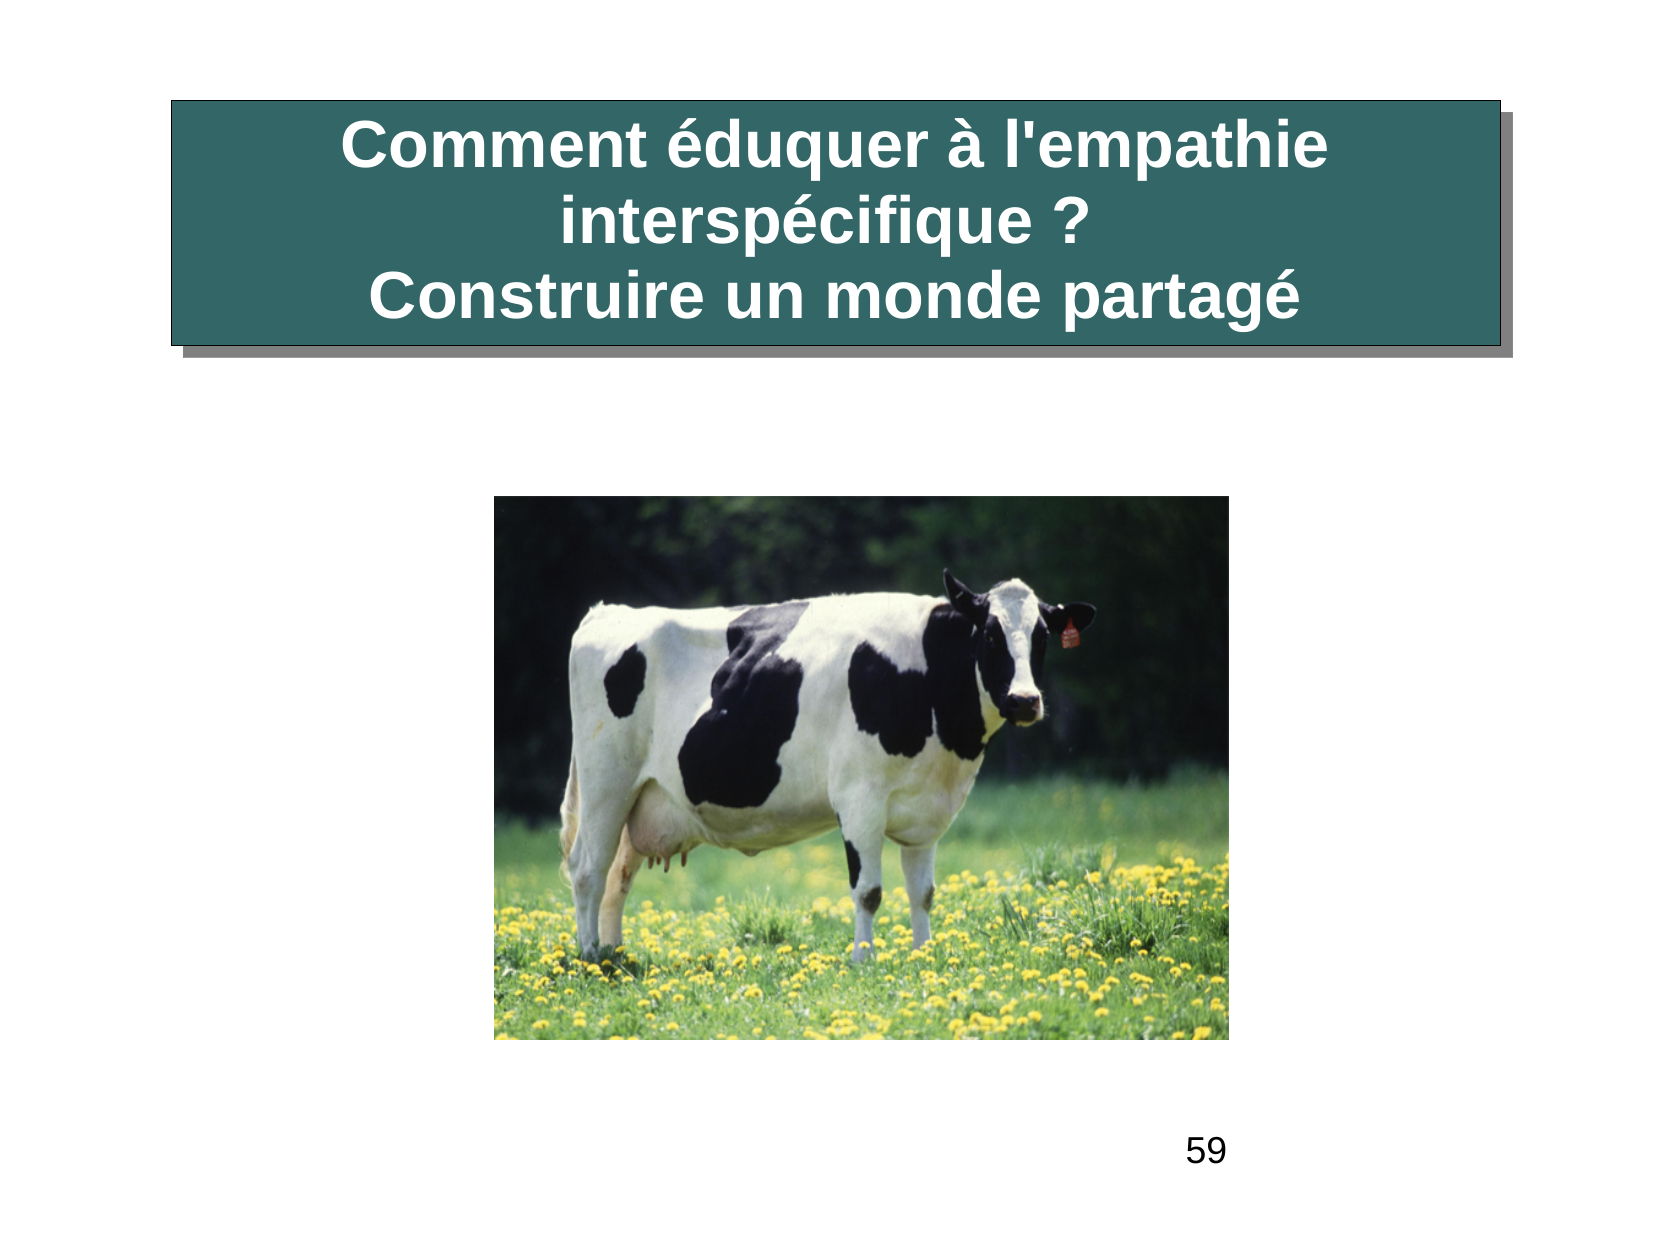

#
Comment éduquer à l'empathie interspécifique ?
Construire un monde partagé
59